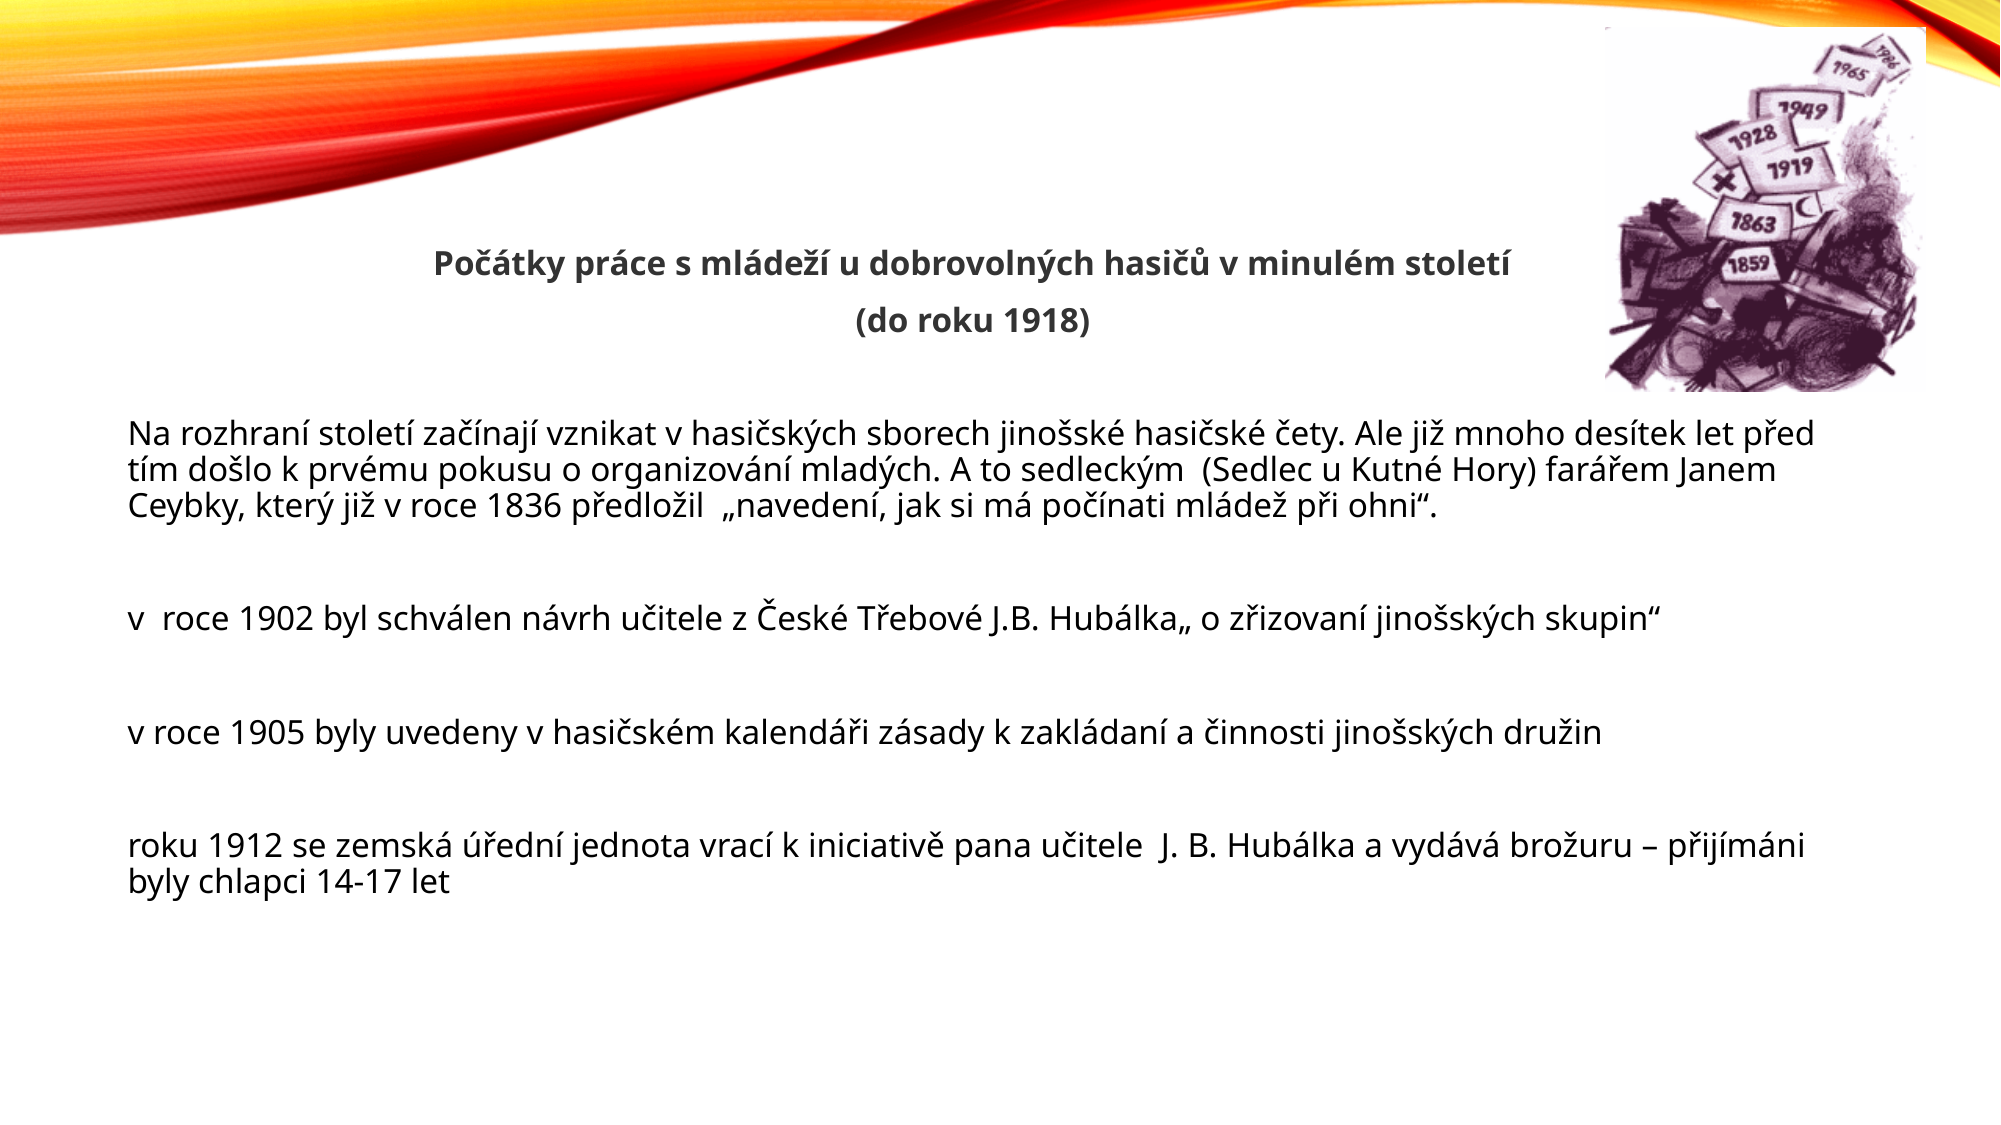

# Počátky práce s mládeží u dobrovolných hasičů v minulém století
 (do roku 1918)
Na rozhraní století začínají vznikat v hasičských sborech jinošské hasičské čety. Ale již mnoho desítek let před tím došlo k prvému pokusu o organizování mladých. A to sedleckým (Sedlec u Kutné Hory) farářem Janem Ceybky, který již v roce 1836 předložil „navedení, jak si má počínati mládež při ohni“.
v roce 1902 byl schválen návrh učitele z České Třebové J.B. Hubálka„ o zřizovaní jinošských skupin“
v roce 1905 byly uvedeny v hasičském kalendáři zásady k zakládaní a činnosti jinošských družin
roku 1912 se zemská úřední jednota vrací k iniciativě pana učitele J. B. Hubálka a vydává brožuru – přijímáni byly chlapci 14-17 let